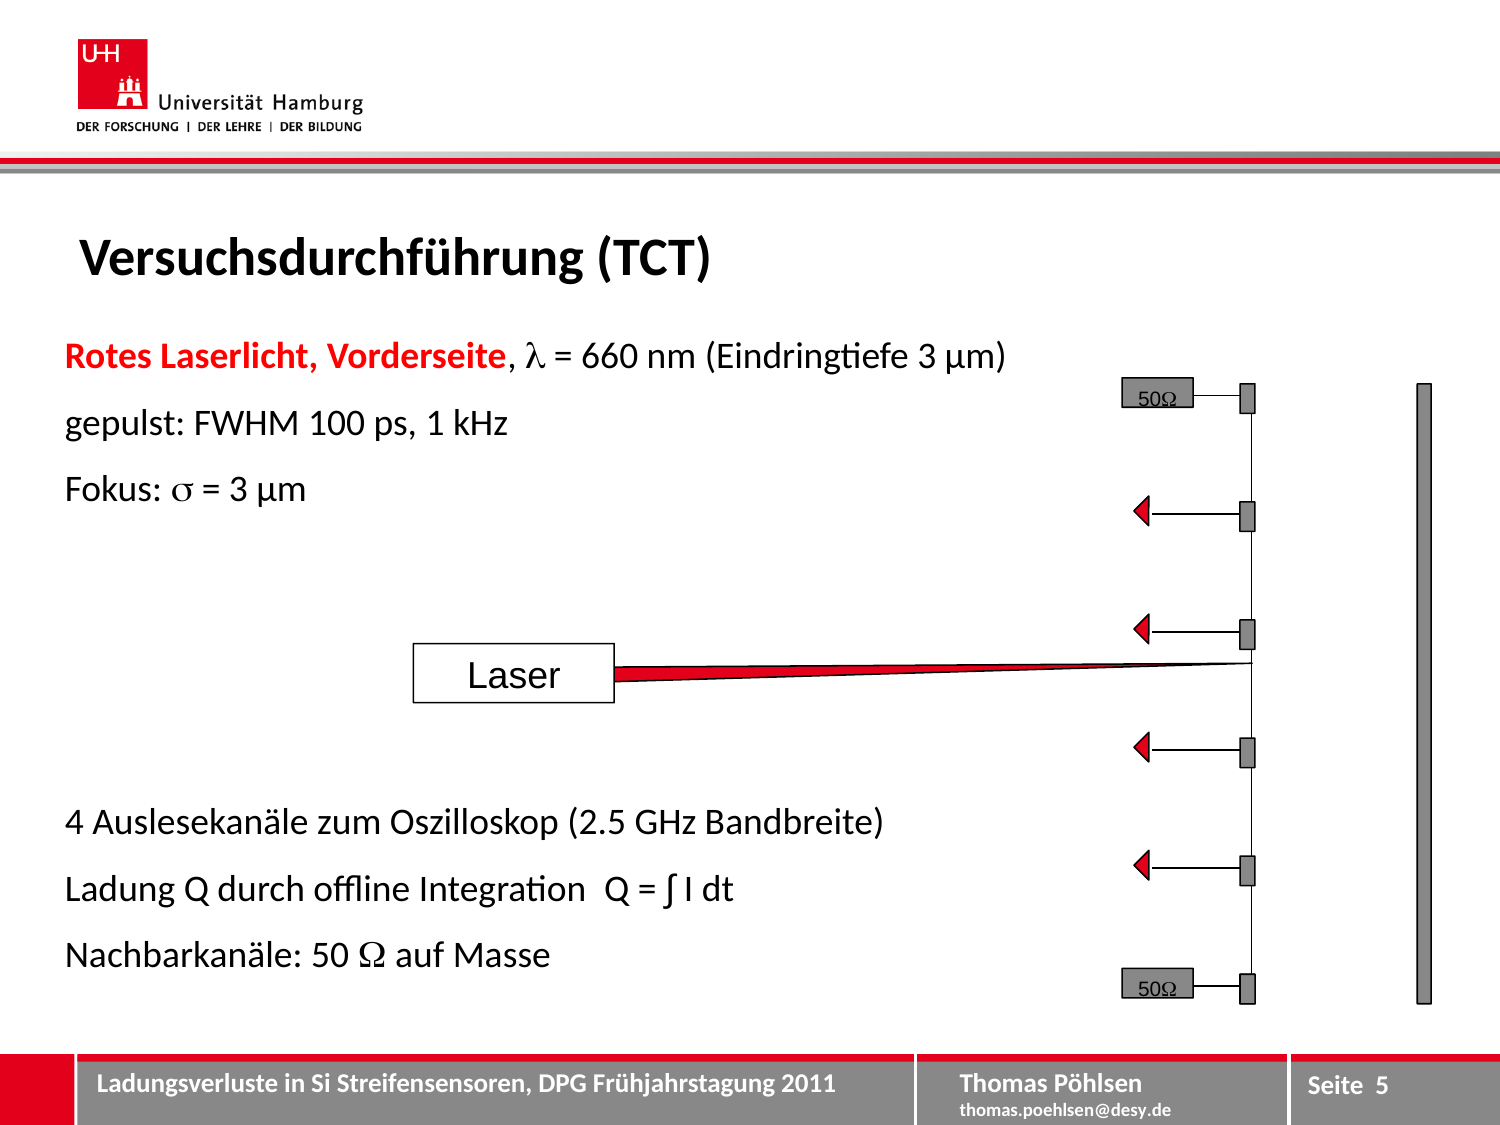

# Versuchsdurchführung (TCT)
Rotes Laserlicht, Vorderseite,  = 660 nm (Eindringtiefe 3 µm)
gepulst: FWHM 100 ps, 1 kHz
Fokus:  = 3 µm
4 Auslesekanäle zum Oszilloskop (2.5 GHz Bandbreite)
Ladung Q durch offline Integration Q = ∫ I dt
Nachbarkanäle: 50 W auf Masse
50W
Laser
50W